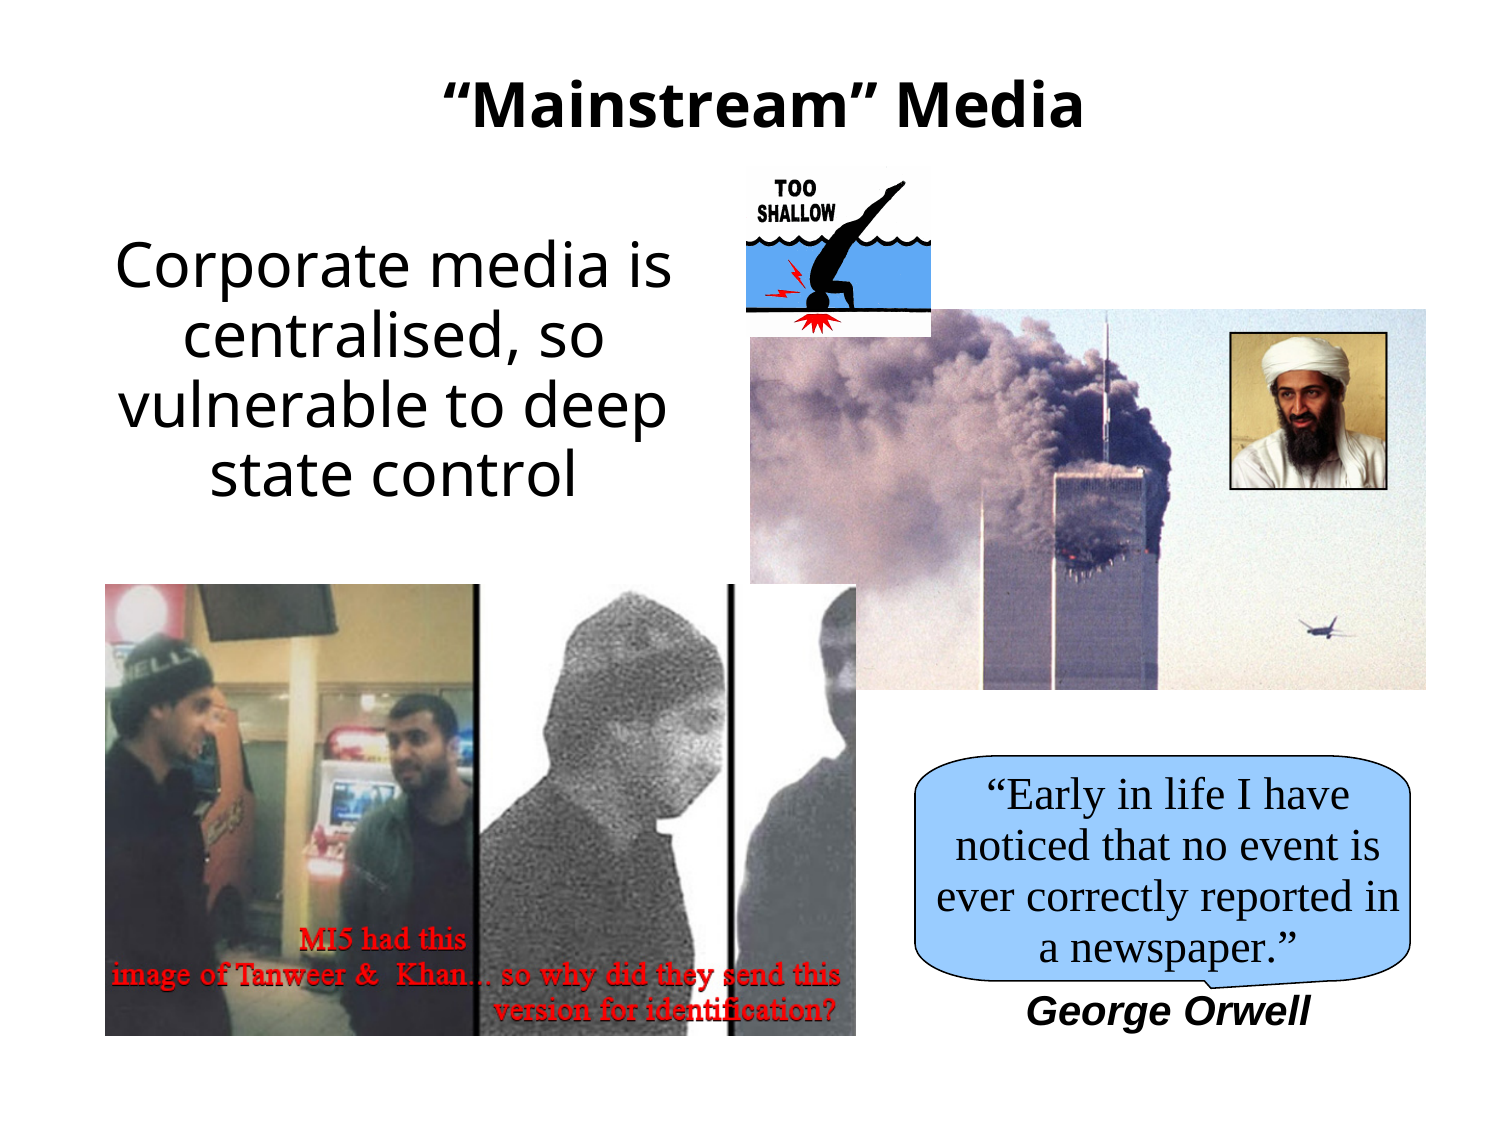

“Mainstream” Media
Corporate media is centralised, so vulnerable to deep state control
“Early in life I have noticed that no event is ever correctly reported in a newspaper.”
George Orwell